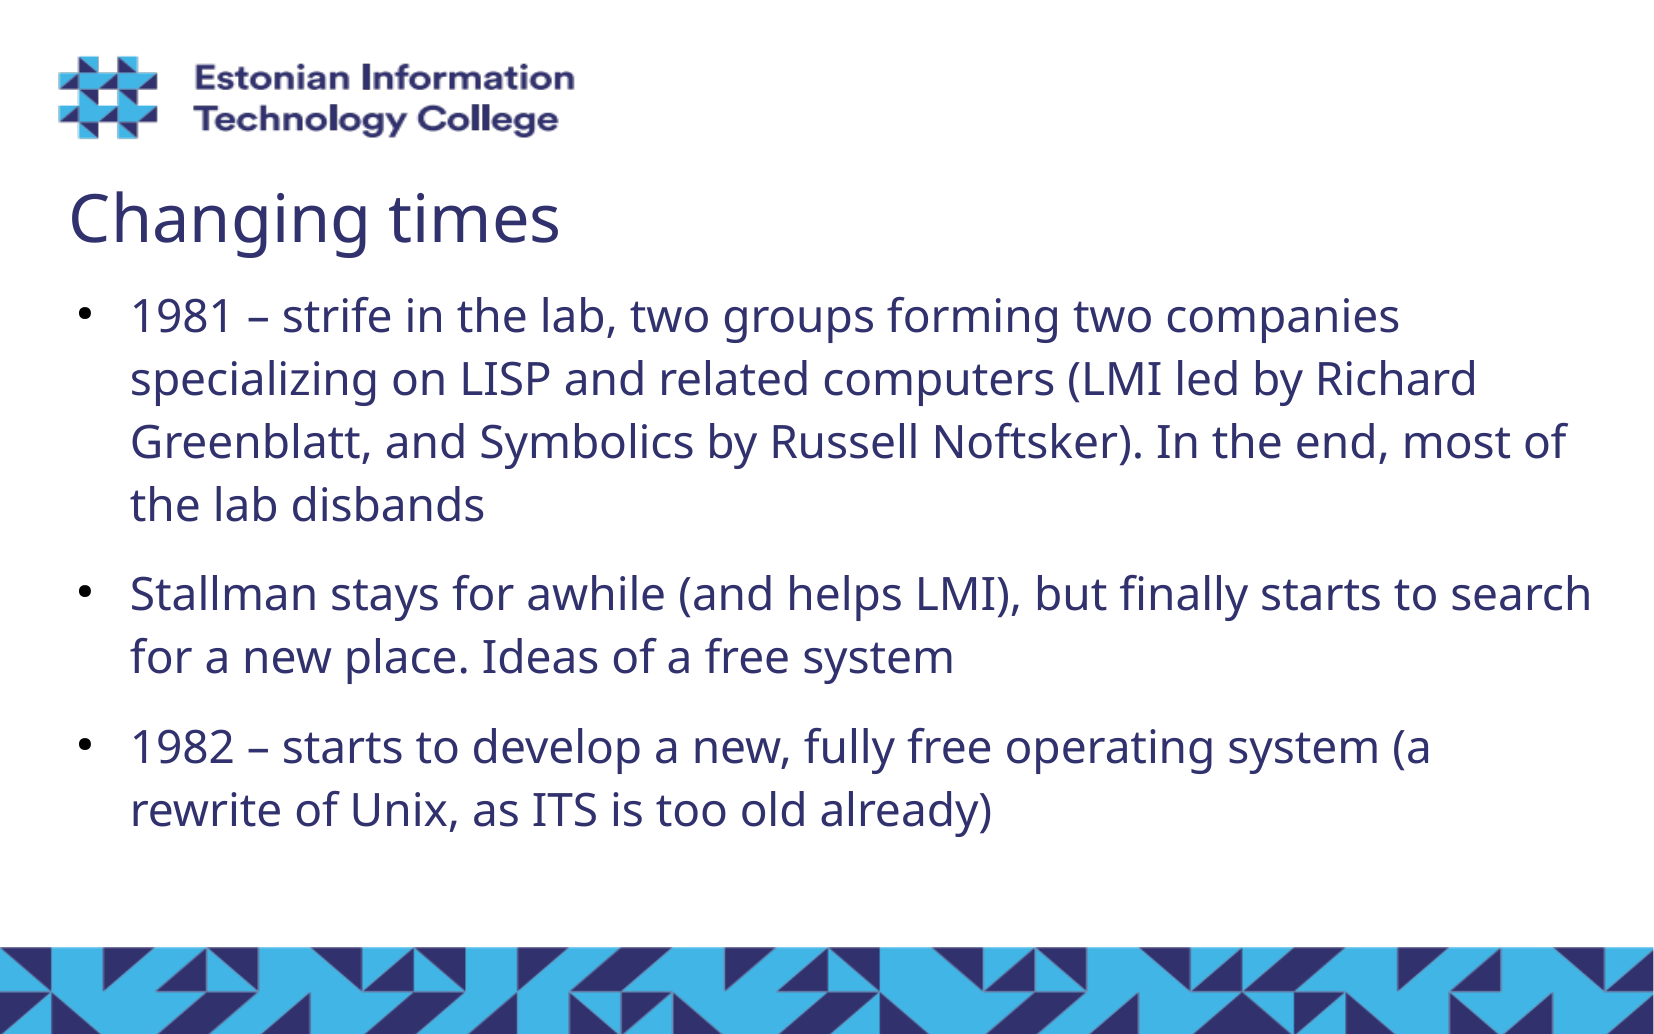

# Changing times
1981 – strife in the lab, two groups forming two companies specializing on LISP and related computers (LMI led by Richard Greenblatt, and Symbolics by Russell Noftsker). In the end, most of the lab disbands
Stallman stays for awhile (and helps LMI), but finally starts to search for a new place. Ideas of a free system
1982 – starts to develop a new, fully free operating system (a rewrite of Unix, as ITS is too old already)